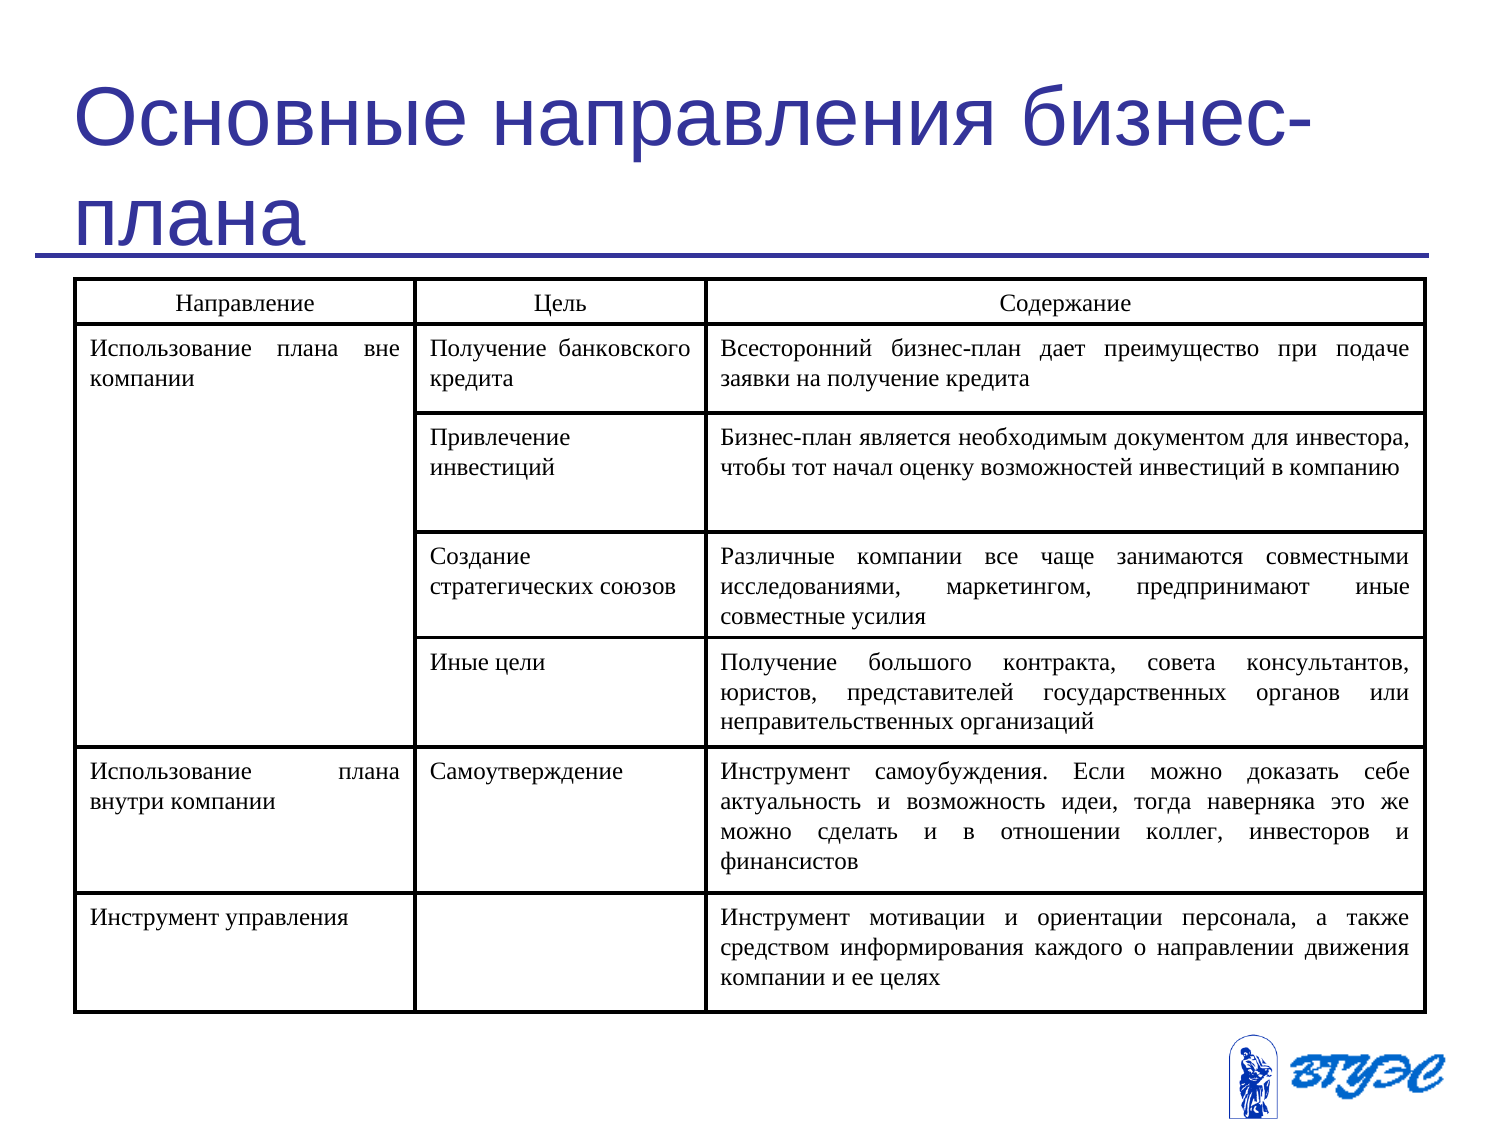

# Основные направления бизнес-плана
| Направление | Цель | Содержание |
| --- | --- | --- |
| Использование плана вне компании | Получение банковского кредита | Всесторонний бизнес-план дает преимущество при подаче заявки на получение кредита |
| | Привлечение инвестиций | Бизнес-план является необходимым до­кументом для инвестора, чтобы тот начал оценку возможностей инве­стиций в компанию |
| | Создание стратегических союзов | Различные компании все чаще занимаются совместными исследованиями, маркетингом, предприни­мают иные совместные усилия |
| | Иные цели | Получение большого контракта, совета консультантов, юристов, представителей государственных органов или неправительственных организаций |
| Использование плана внутри компании | Самоутверждение | Инструмент самоубуждения. Если мож­но доказать себе актуальность и возможность идеи, тогда наверняка это же можно сделать и в отношении коллег, инвесторов и финансистов |
| Инструмент управления | | Инст­румент мотивации и ориентации персонала, а также средством ин­формирования каждого о направлении движения компании и ее целях |